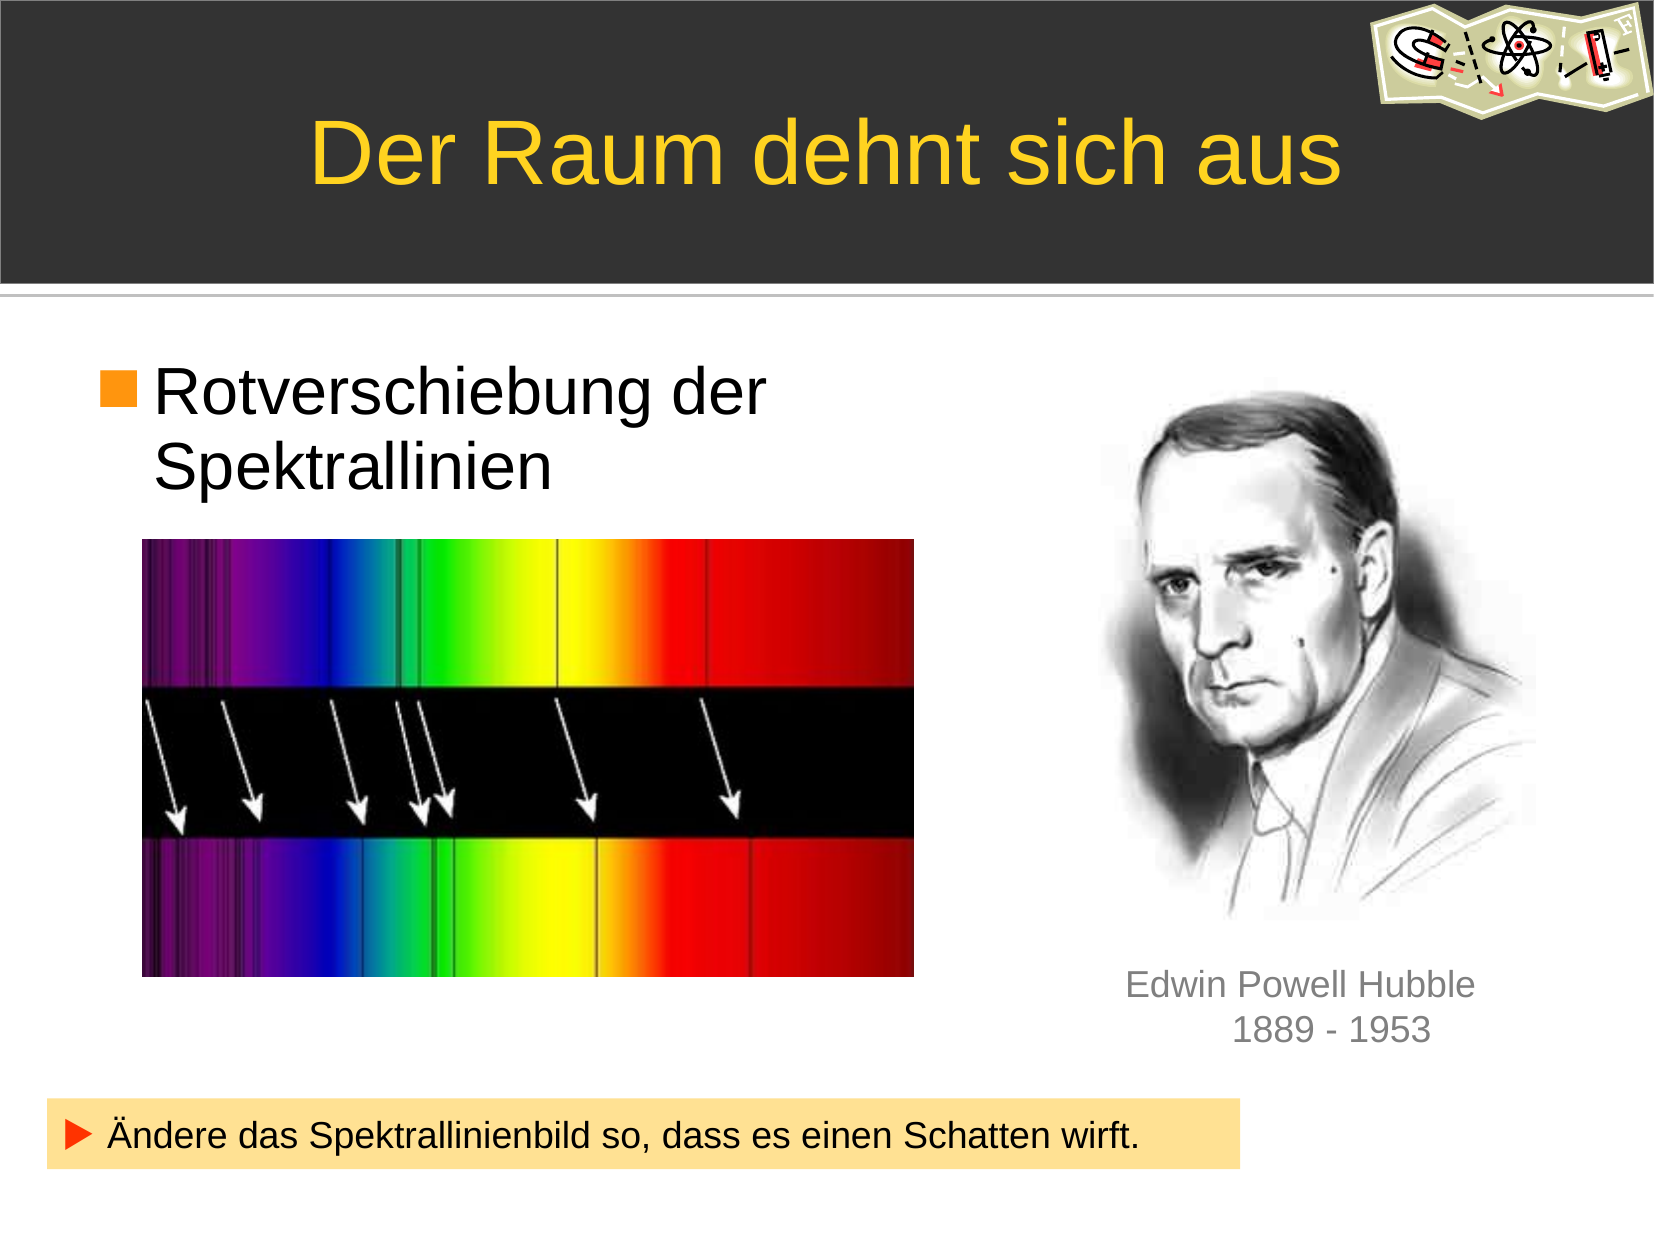

# Der Raum dehnt sich aus
Rotverschiebung der Spektrallinien
Edwin Powell Hubble
1889 - 1953
 Ändere das Spektrallinienbild so, dass es einen Schatten wirft.